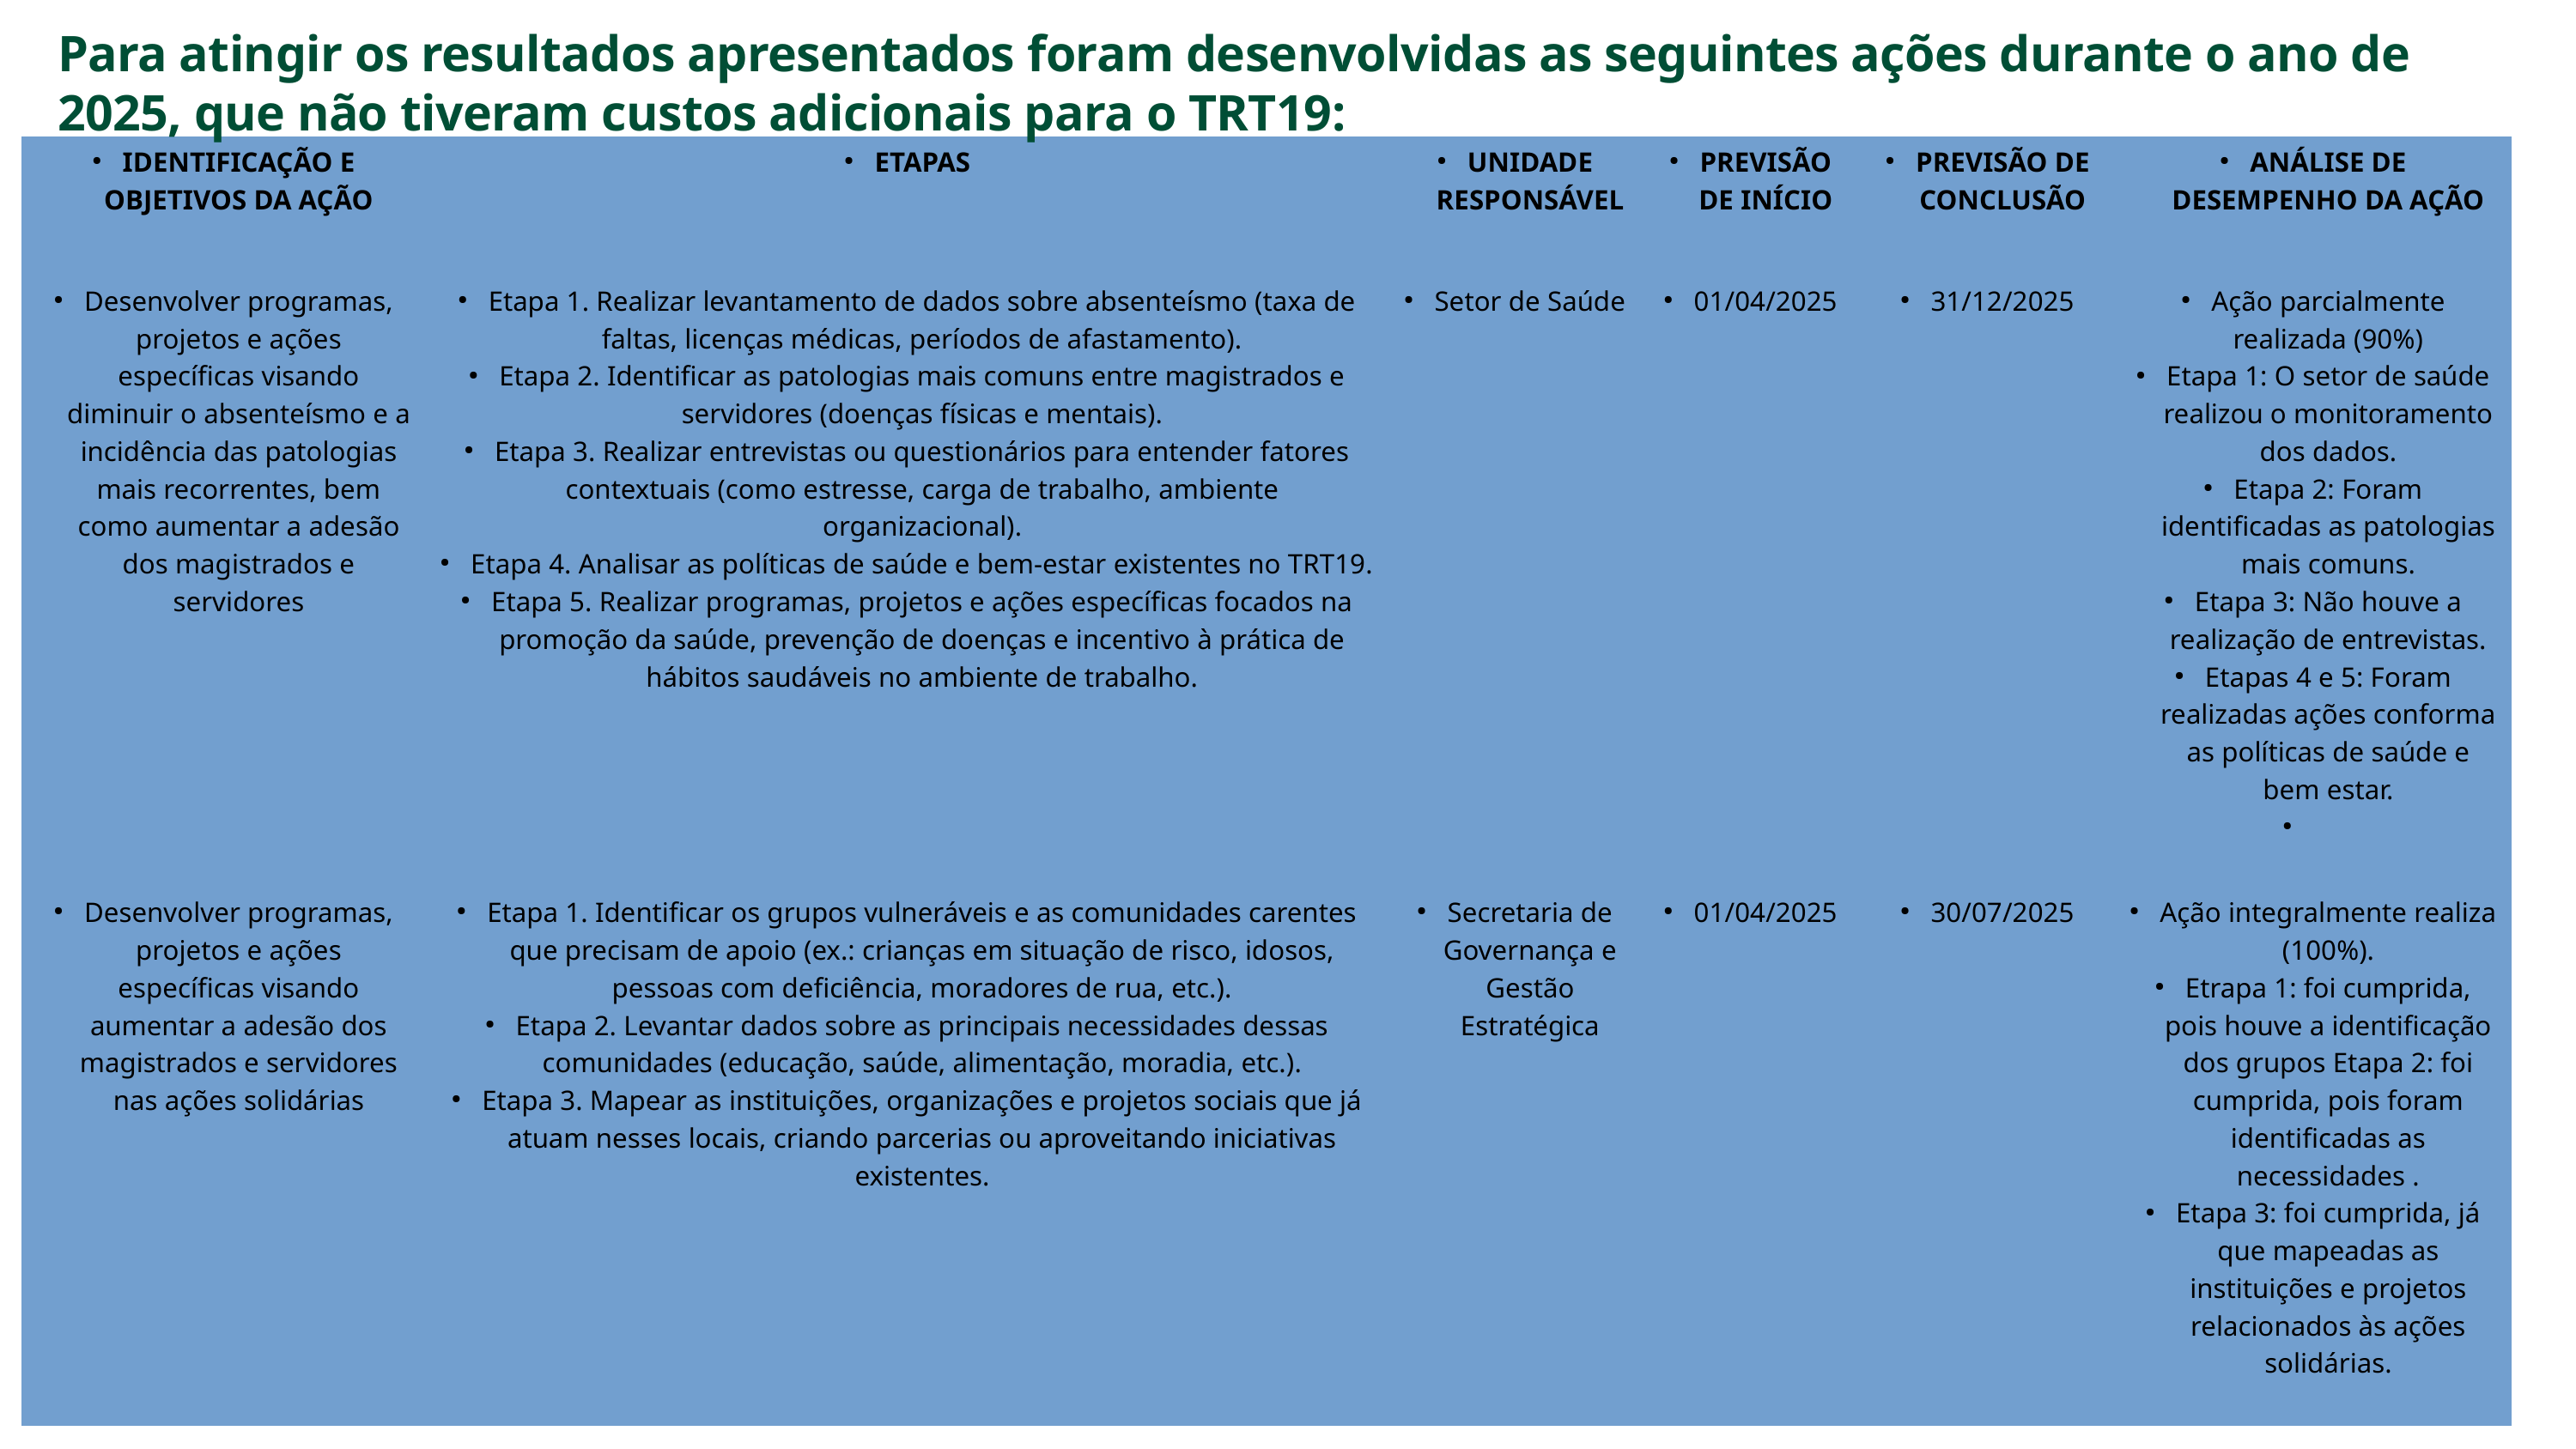

Para atingir os resultados apresentados foram desenvolvidas as seguintes ações durante o ano de 2025, que não tiveram custos adicionais para o TRT19:
| IDENTIFICAÇÃO E OBJETIVOS DA AÇÃO | ETAPAS | UNIDADE RESPONSÁVEL | PREVISÃO DE INÍCIO | PREVISÃO DE CONCLUSÃO | ANÁLISE DE DESEMPENHO DA AÇÃO |
| --- | --- | --- | --- | --- | --- |
| Desenvolver programas, projetos e ações específicas visando diminuir o absenteísmo e a incidência das patologias mais recorrentes, bem como aumentar a adesão dos magistrados e servidores | Etapa 1. Realizar levantamento de dados sobre absenteísmo (taxa de faltas, licenças médicas, períodos de afastamento). Etapa 2. Identificar as patologias mais comuns entre magistrados e servidores (doenças físicas e mentais). Etapa 3. Realizar entrevistas ou questionários para entender fatores contextuais (como estresse, carga de trabalho, ambiente organizacional). Etapa 4. Analisar as políticas de saúde e bem-estar existentes no TRT19. Etapa 5. Realizar programas, projetos e ações específicas focados na promoção da saúde, prevenção de doenças e incentivo à prática de hábitos saudáveis no ambiente de trabalho. | Setor de Saúde | 01/04/2025 | 31/12/2025 | Ação parcialmente realizada (90%) Etapa 1: O setor de saúde realizou o monitoramento dos dados. Etapa 2: Foram identificadas as patologias mais comuns. Etapa 3: Não houve a realização de entrevistas. Etapas 4 e 5: Foram realizadas ações conforma as políticas de saúde e bem estar. |
| Desenvolver programas, projetos e ações específicas visando aumentar a adesão dos magistrados e servidores nas ações solidárias | Etapa 1. Identificar os grupos vulneráveis e as comunidades carentes que precisam de apoio (ex.: crianças em situação de risco, idosos, pessoas com deficiência, moradores de rua, etc.). Etapa 2. Levantar dados sobre as principais necessidades dessas comunidades (educação, saúde, alimentação, moradia, etc.). Etapa 3. Mapear as instituições, organizações e projetos sociais que já atuam nesses locais, criando parcerias ou aproveitando iniciativas existentes. | Secretaria de Governança e Gestão Estratégica | 01/04/2025 | 30/07/2025 | Ação integralmente realiza (100%). Etrapa 1: foi cumprida, pois houve a identificação dos grupos Etapa 2: foi cumprida, pois foram identificadas as necessidades . Etapa 3: foi cumprida, já que mapeadas as instituições e projetos relacionados às ações solidárias. |